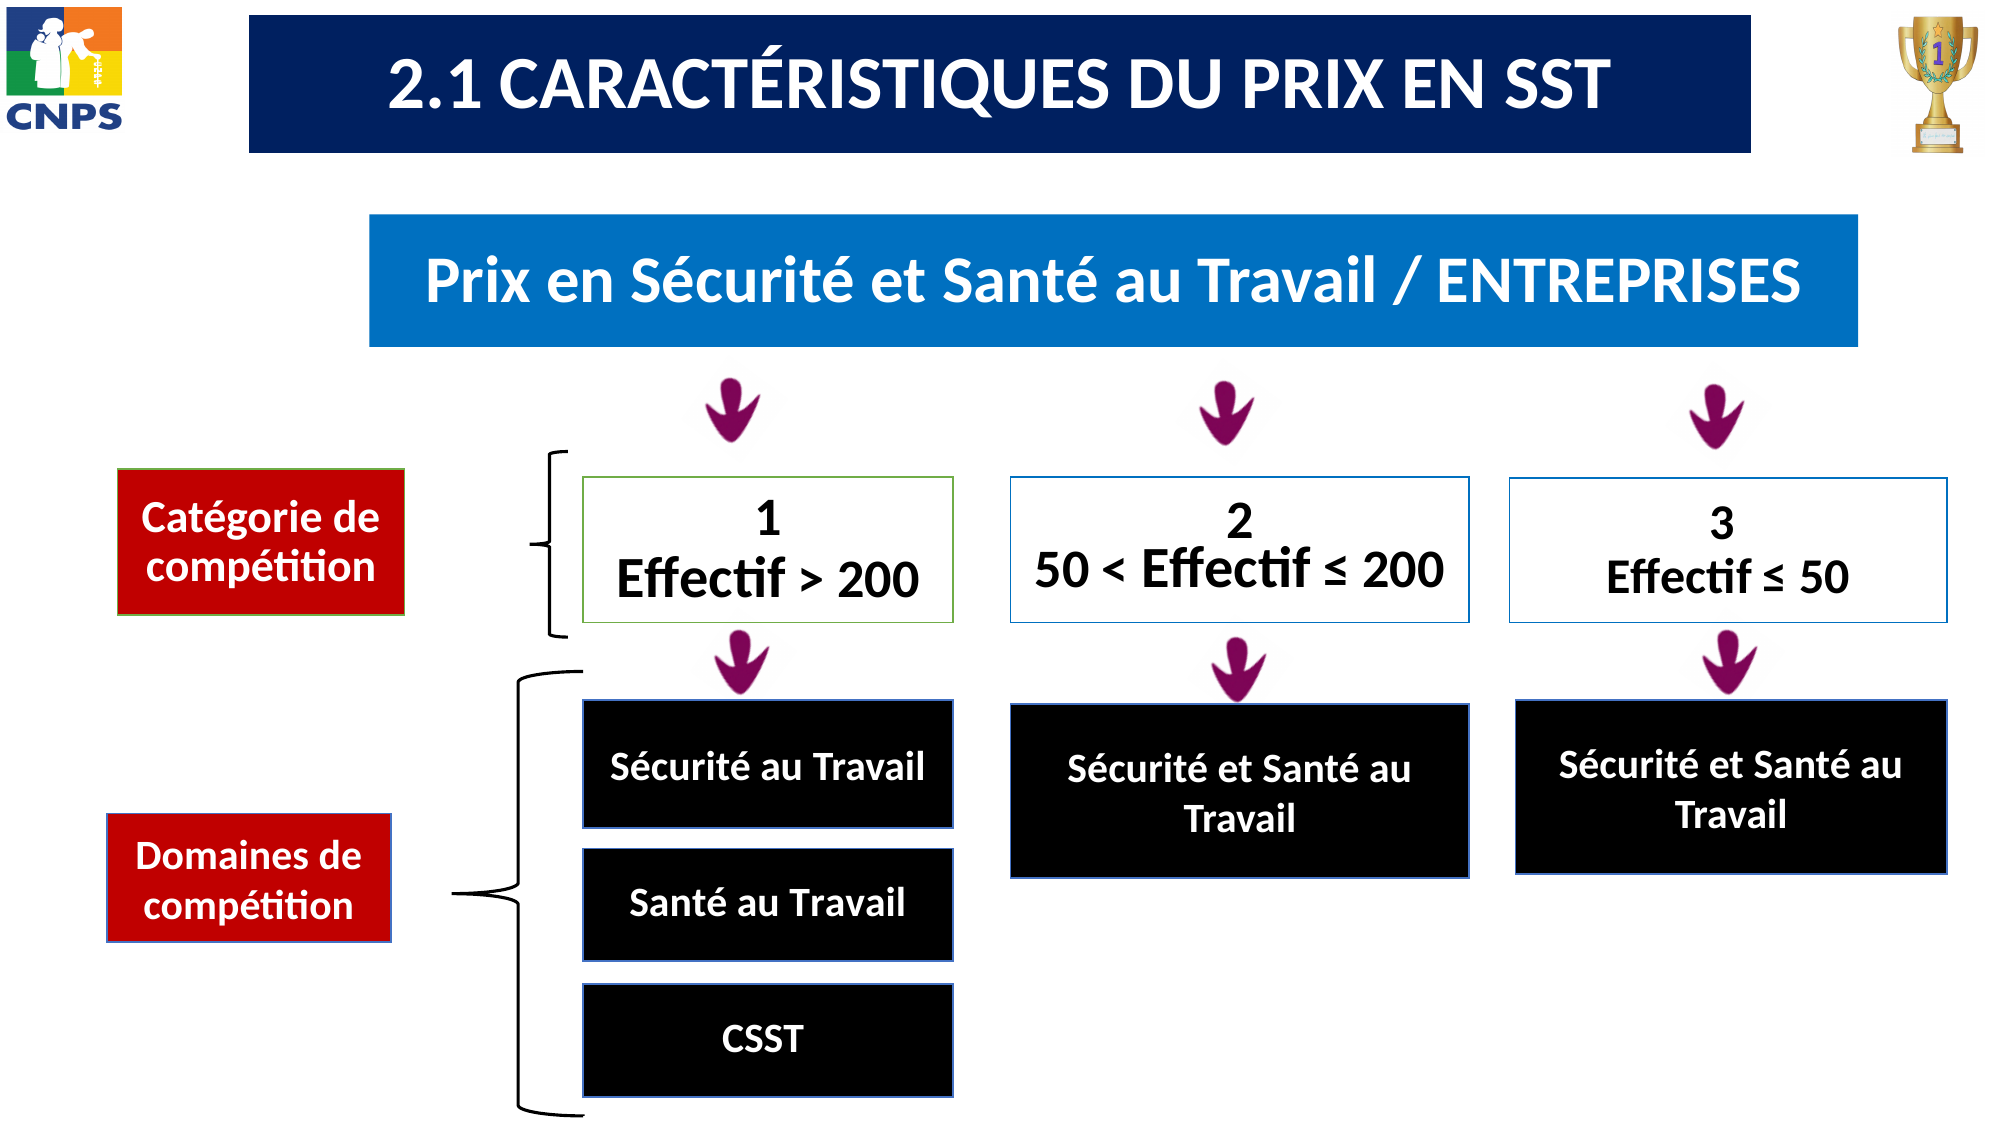

# 2.1 CARACTÉRISTIQUES DU PRIX EN SST
Prix en Sécurité et Santé au Travail / ENTREPRISES
Catégorie de compétition
1
Effectif > 200
2
50 < Effectif ≤ 200
3
Effectif ≤ 50
Sécurité au Travail
Sécurité et Santé au Travail
Sécurité et Santé au Travail
Domaines de compétition
Santé au Travail
CSST